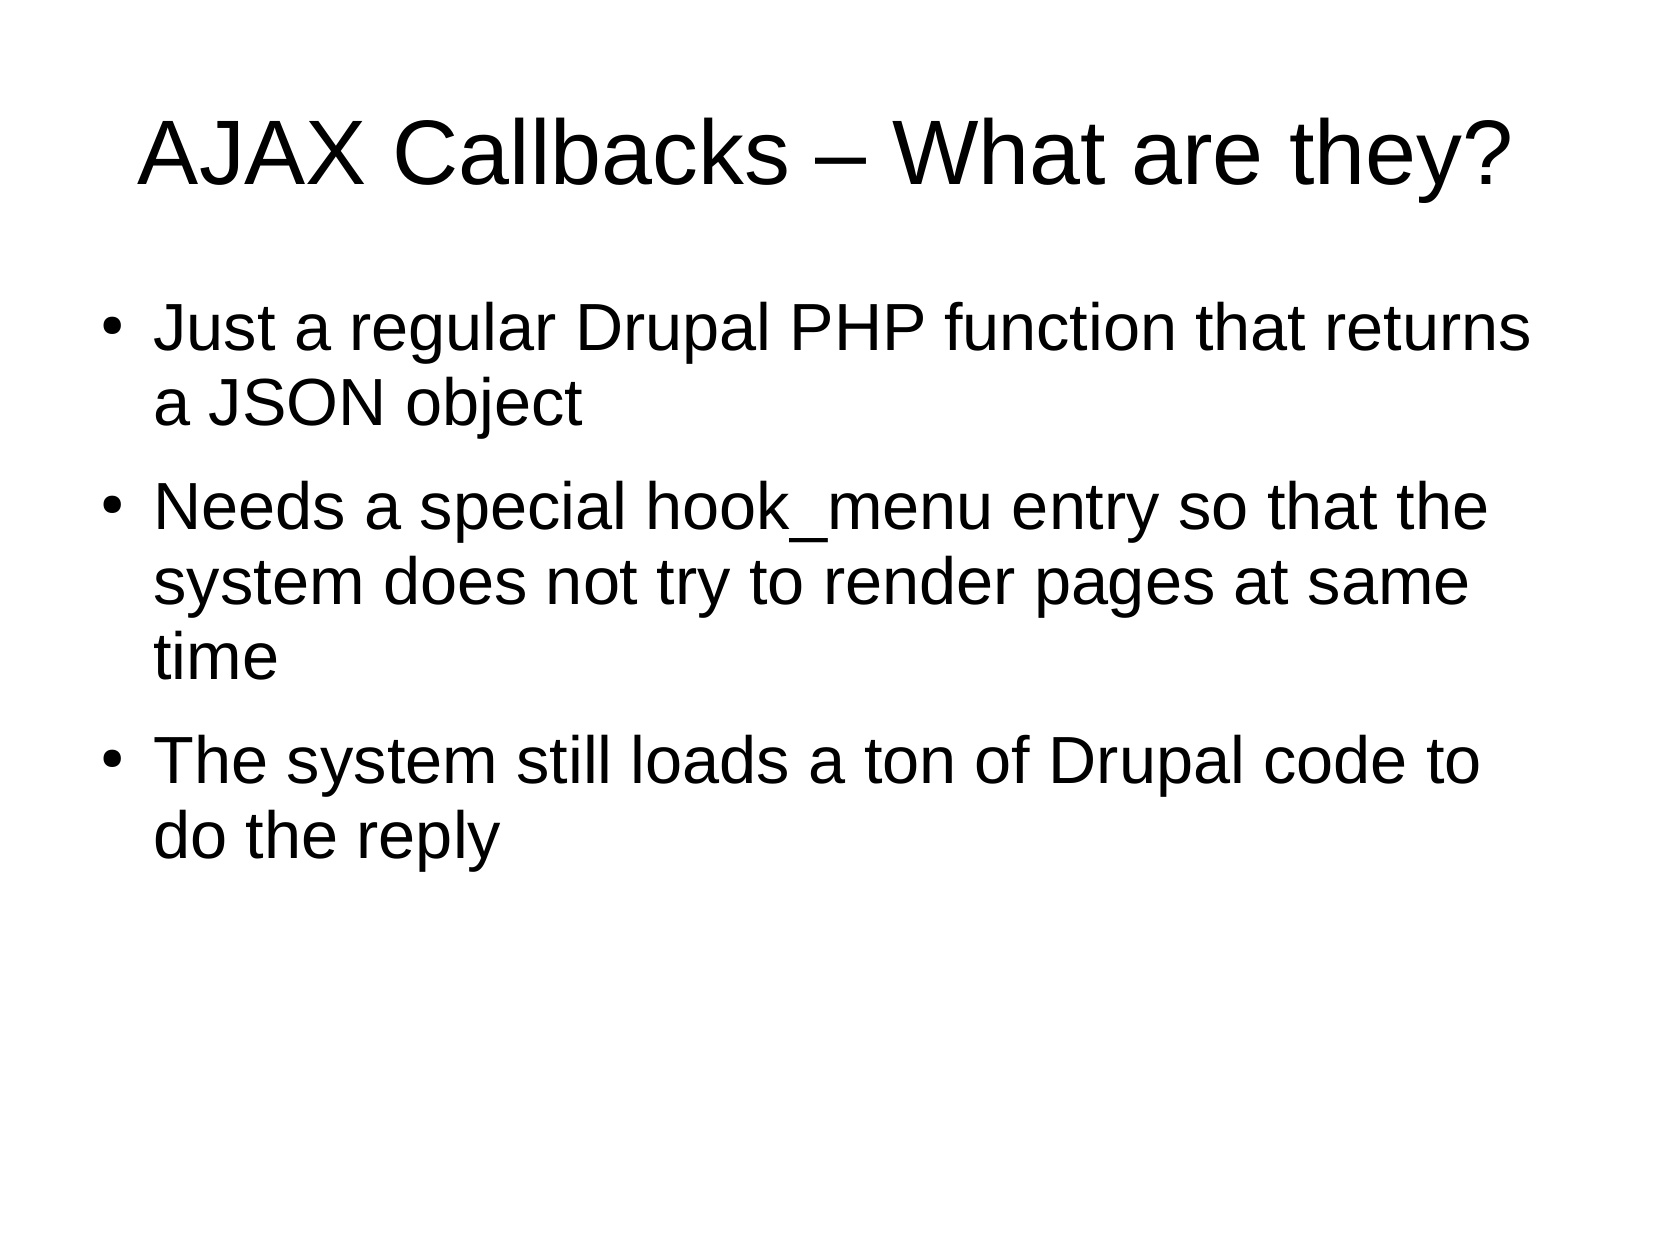

# AJAX Callbacks – What are they?
Just a regular Drupal PHP function that returns a JSON object
Needs a special hook_menu entry so that the system does not try to render pages at same time
The system still loads a ton of Drupal code to do the reply